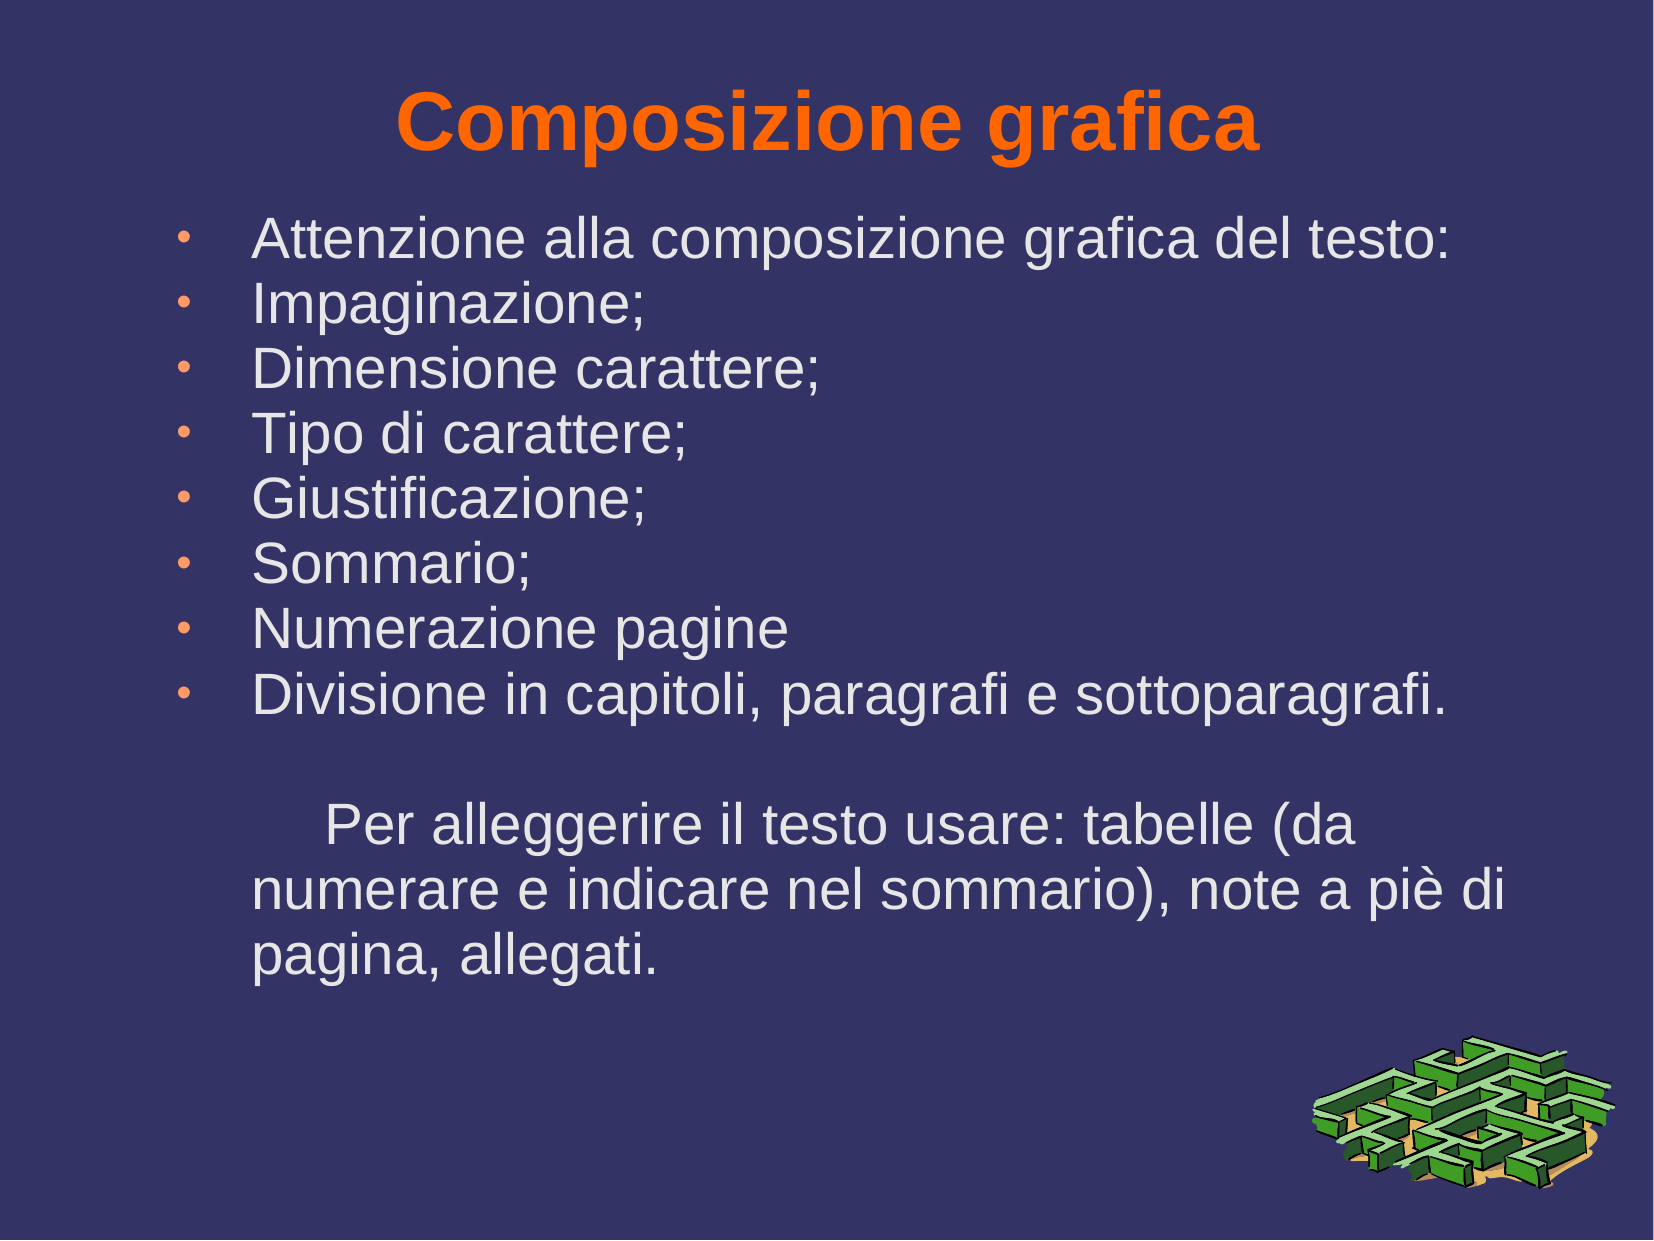

Composizione grafica
Attenzione alla composizione grafica del testo:
Impaginazione;
Dimensione carattere;
Tipo di carattere;
Giustificazione;
Sommario;
Numerazione pagine
Divisione in capitoli, paragrafi e sottoparagrafi.
	Per alleggerire il testo usare: tabelle (da numerare e indicare nel sommario), note a piè di pagina, allegati.